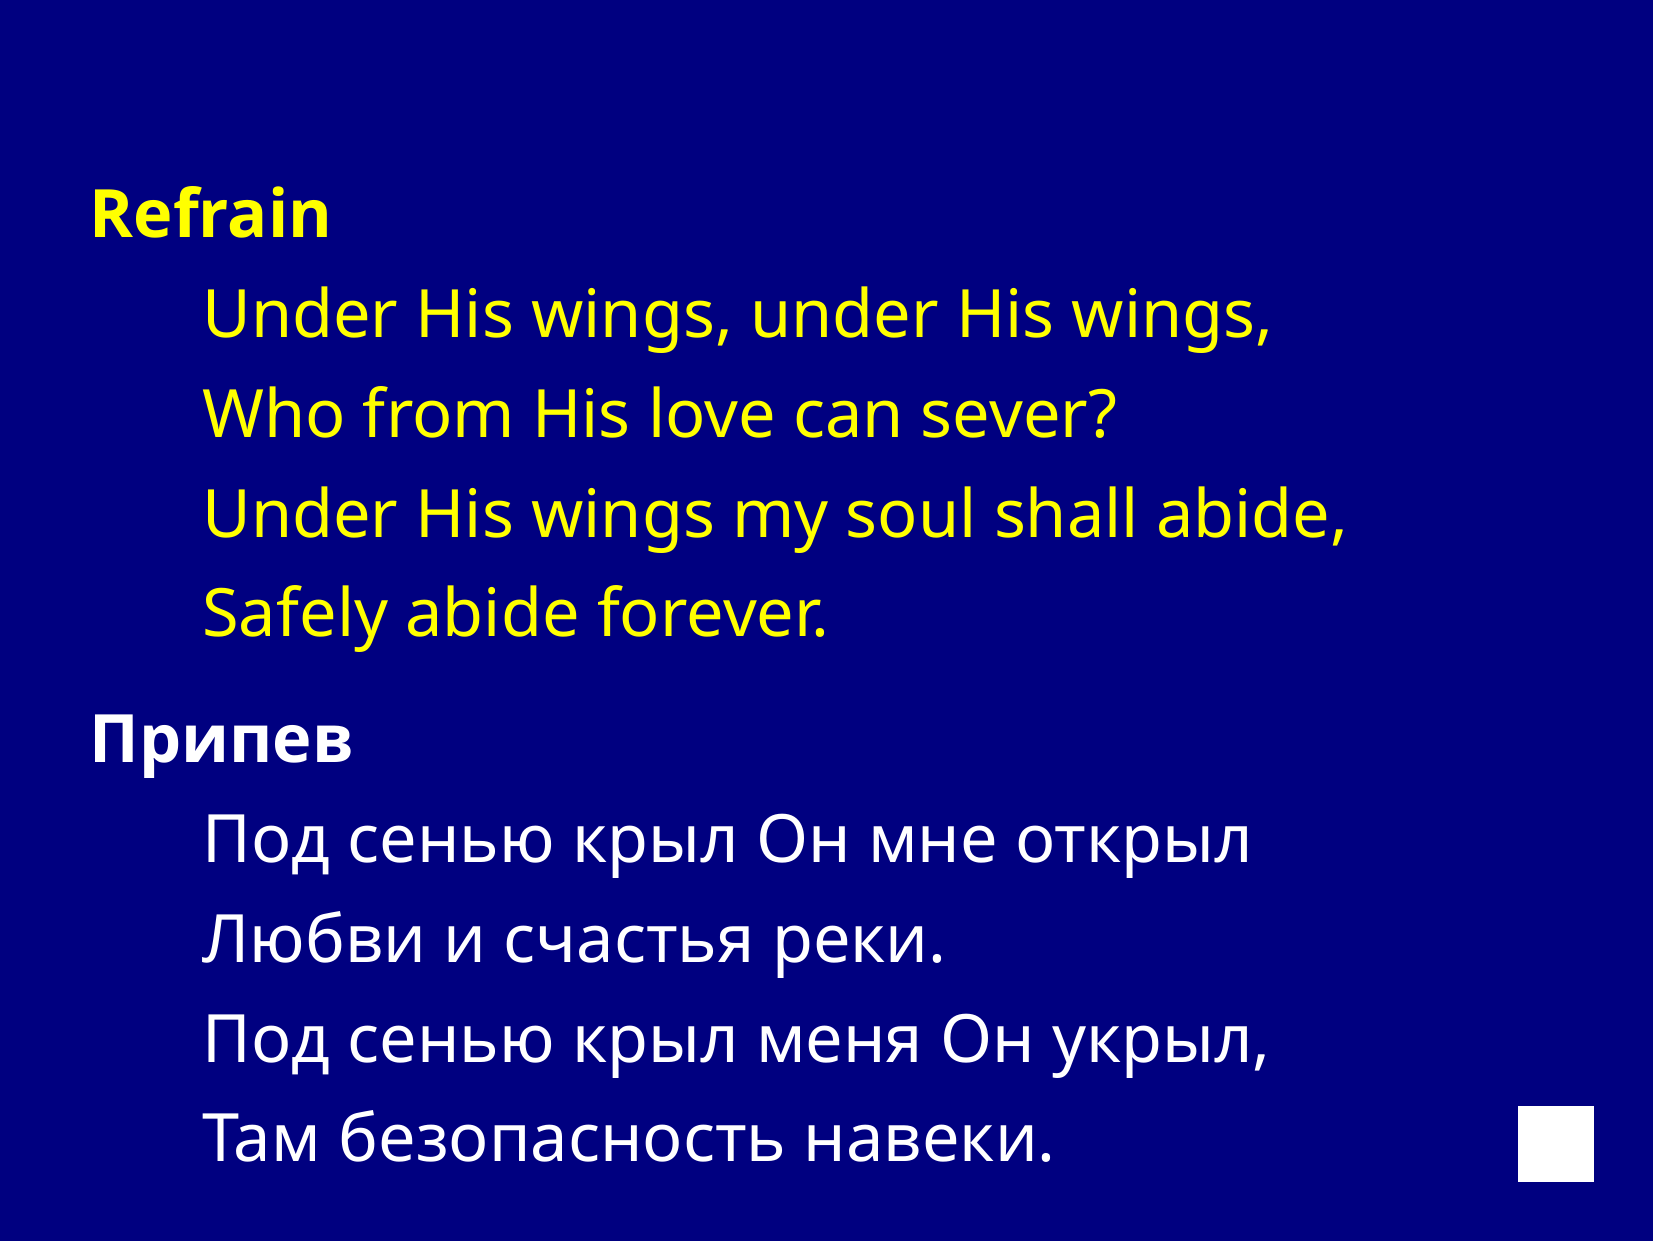

Refrain
	Under His wings, under His wings,
	Who from His love can sever?
	Under His wings my soul shall abide,
	Safely abide forever.
Припев
	Под сенью крыл Он мне открыл
	Любви и счастья реки.
	Под сенью крыл меня Он укрыл,
	Там безопасность навеки.